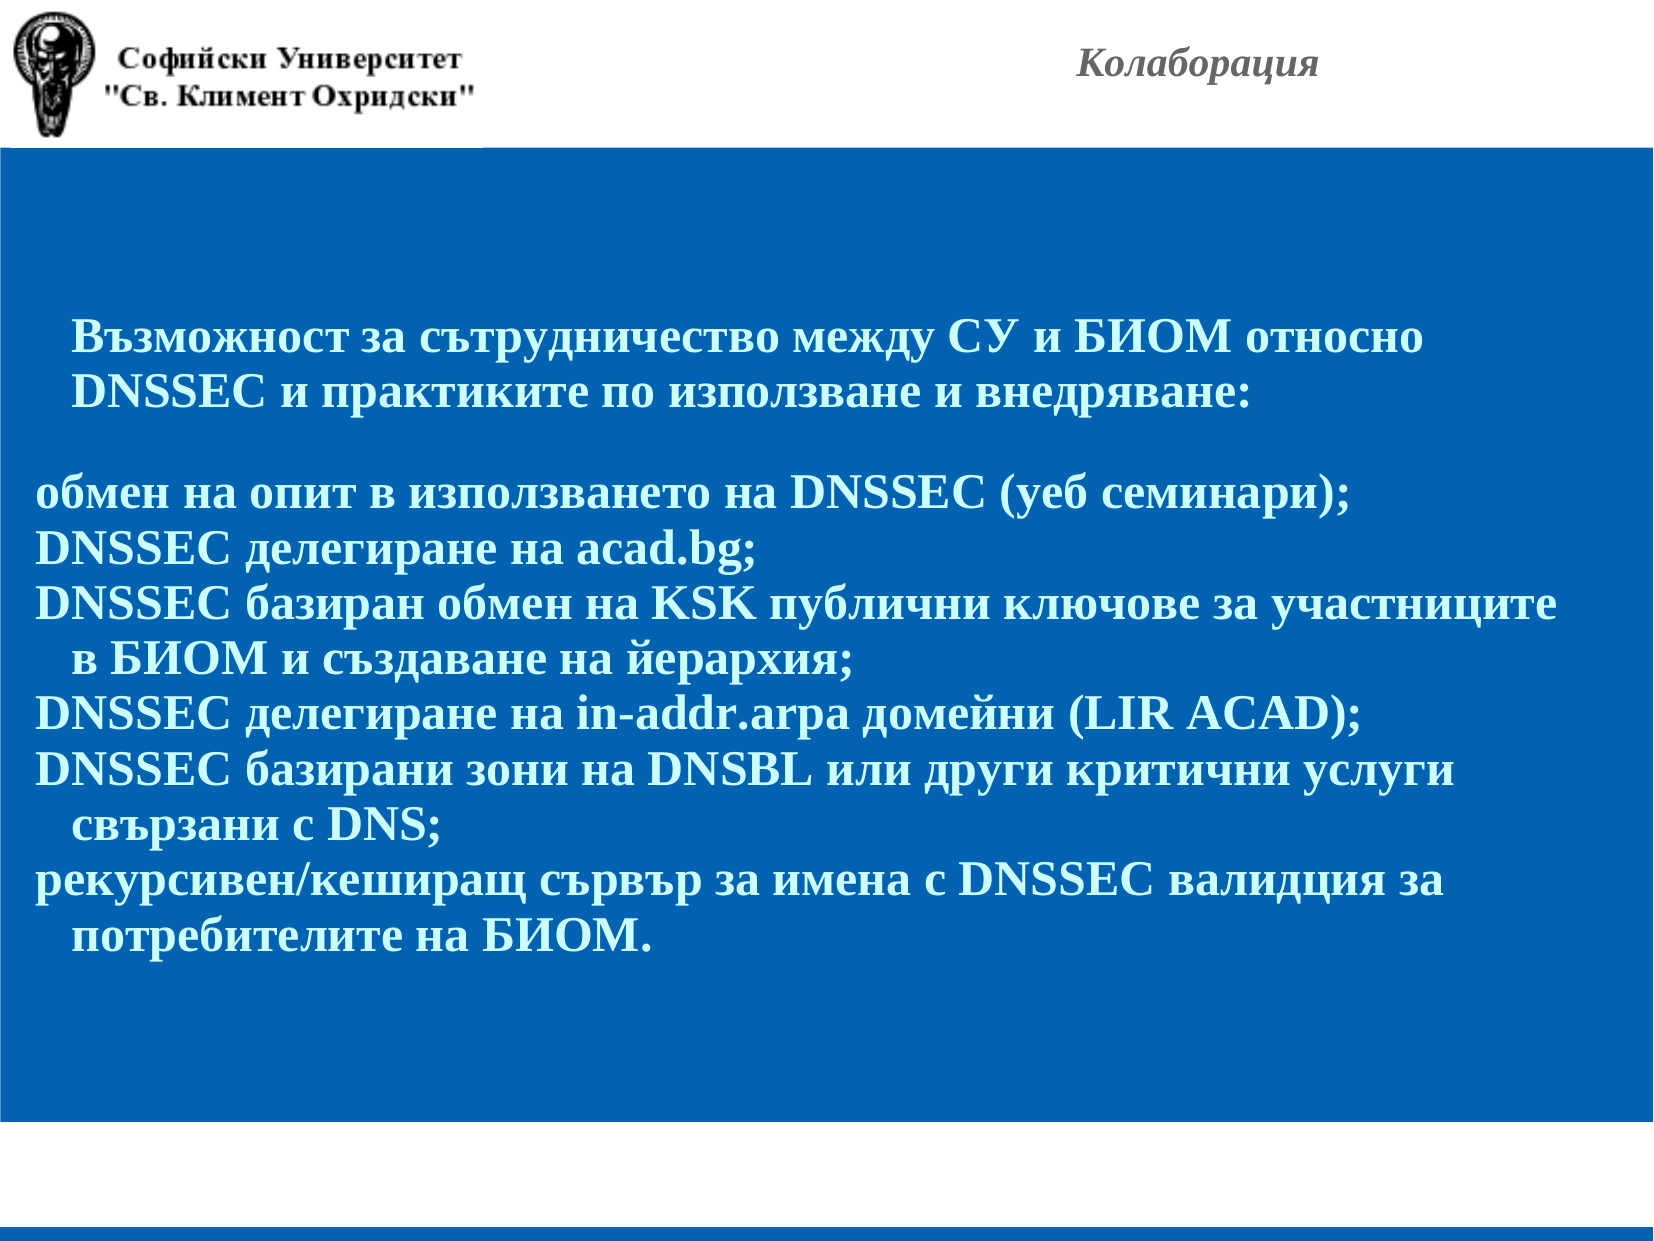

# Колаборация
Възможност за сътрудничество между СУ и БИОМ относно DNSSEC и практиките по използване и внедряване:
обмен на опит в използването на DNSSEC (уеб семинари);
DNSSEC делегиране на acad.bg;
DNSSEC базиран обмен на KSK публични ключове за участниците в БИОМ и създаване на йерархия;
DNSSEC делегиране на in-addr.arpa домейни (LIR ACAD);
DNSSEC базирани зони на DNSBL или други критични услуги свързани с DNS;
рекурсивен/кеширащ сървър за имена с DNSSEC валидция за потребителите на БИОМ.